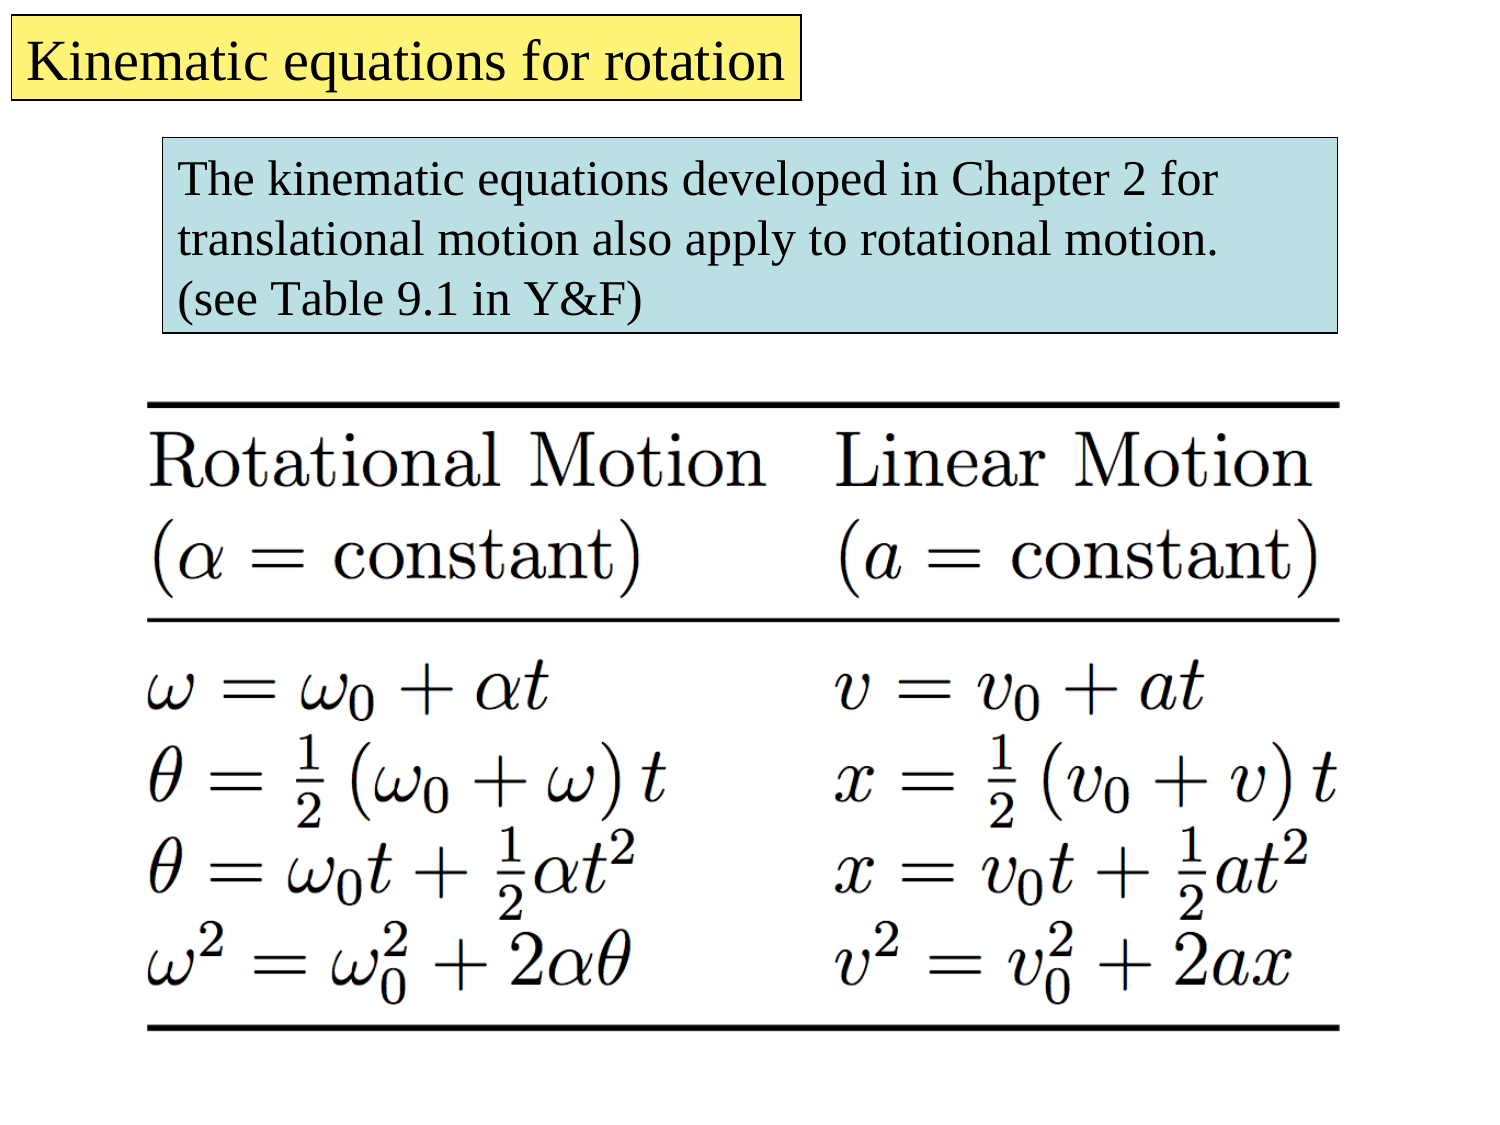

Kinematic equations for rotation
The kinematic equations developed in Chapter 2 for translational motion also apply to rotational motion. (see Table 9.1 in Y&F)